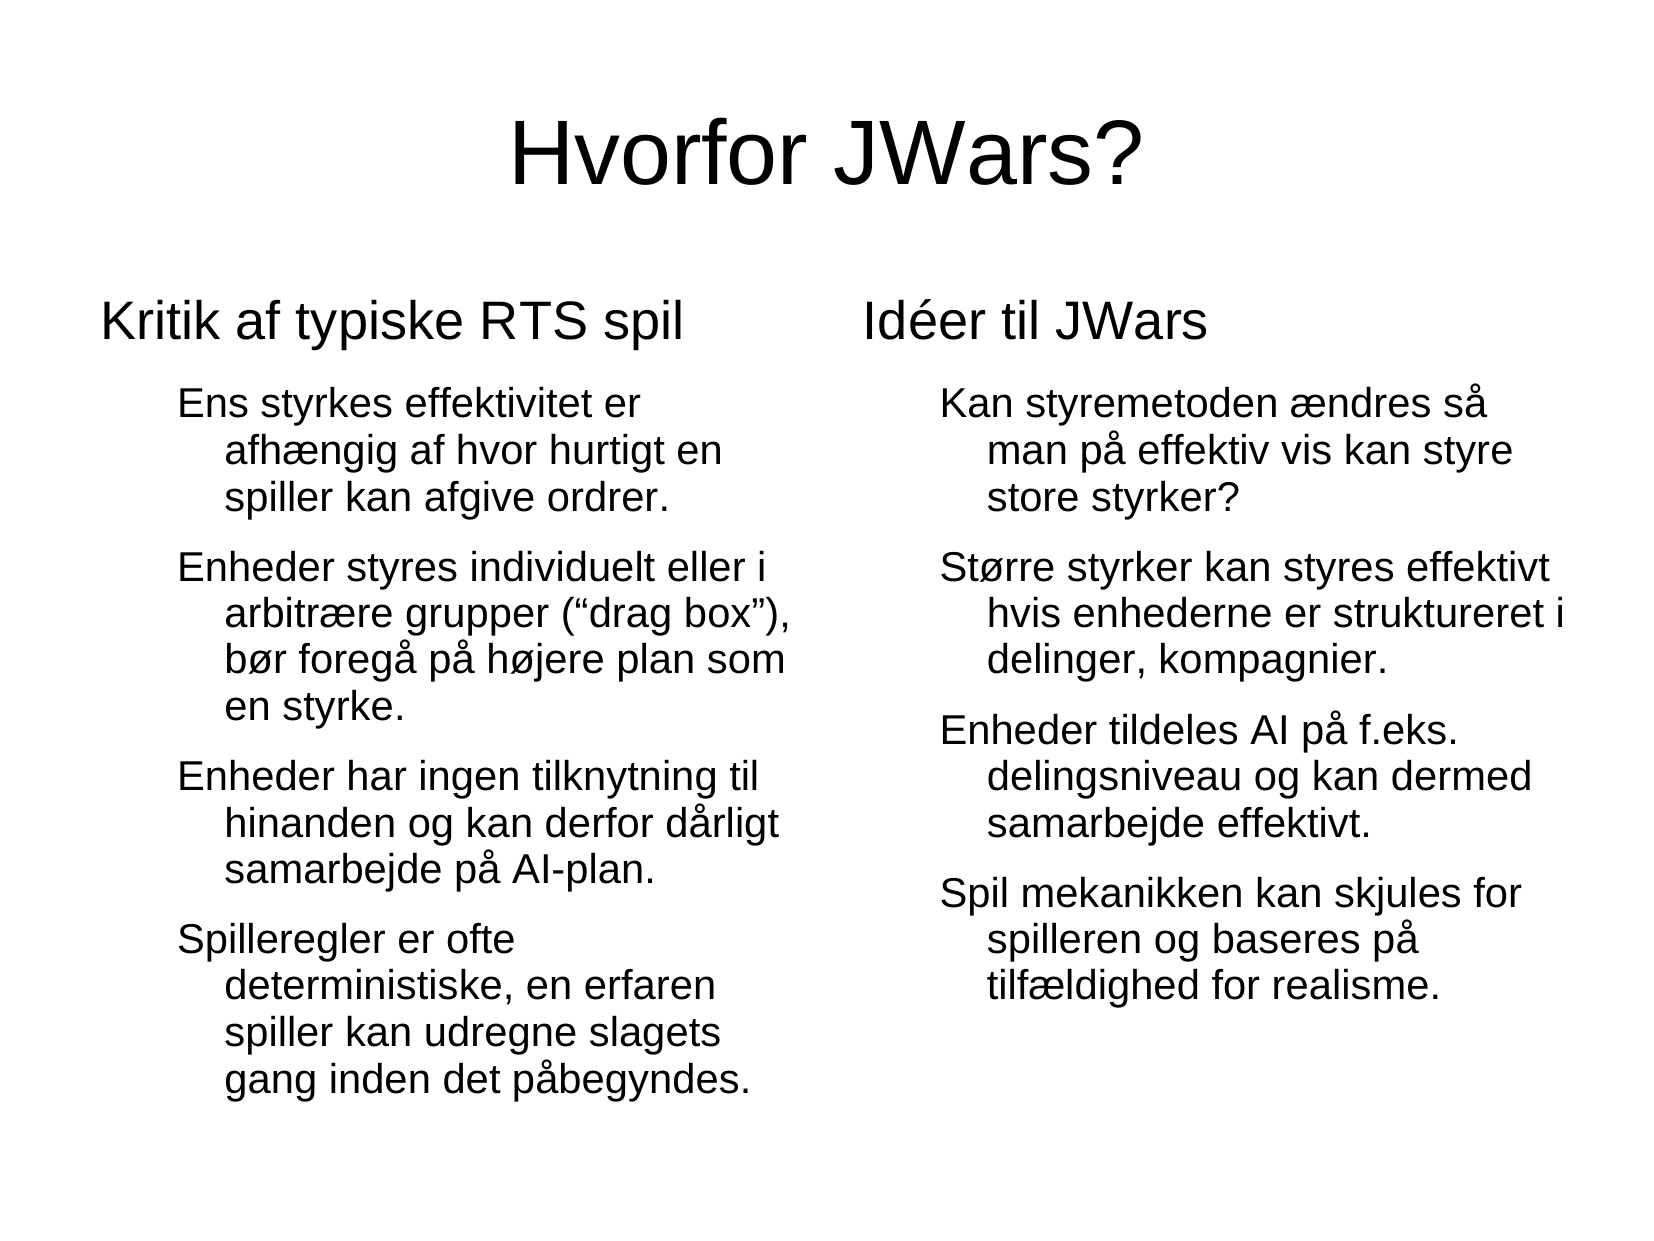

# Hvorfor JWars?
Kritik af typiske RTS spil
Ens styrkes effektivitet er afhængig af hvor hurtigt en spiller kan afgive ordrer.
Enheder styres individuelt eller i arbitrære grupper (“drag box”), bør foregå på højere plan som en styrke.
Enheder har ingen tilknytning til hinanden og kan derfor dårligt samarbejde på AI-plan.
Spilleregler er ofte deterministiske, en erfaren spiller kan udregne slagets gang inden det påbegyndes.
Idéer til JWars
Kan styremetoden ændres så man på effektiv vis kan styre store styrker?
Større styrker kan styres effektivt hvis enhederne er struktureret i delinger, kompagnier.
Enheder tildeles AI på f.eks. delingsniveau og kan dermed samarbejde effektivt.
Spil mekanikken kan skjules for spilleren og baseres på tilfældighed for realisme.